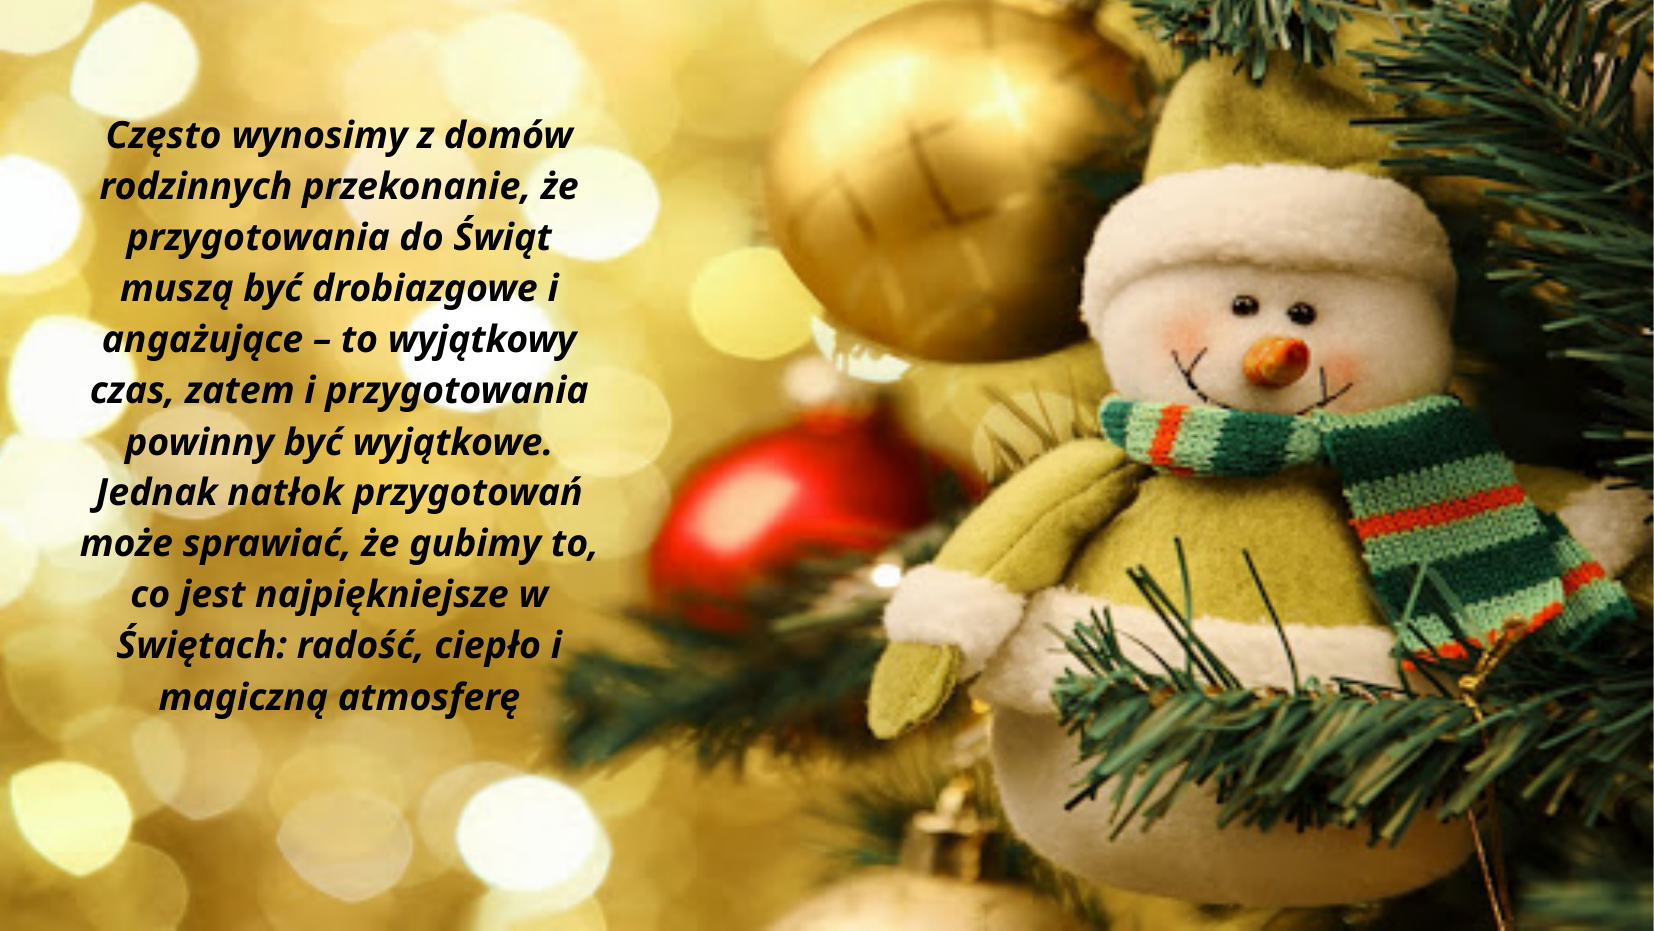

Często wynosimy z domów rodzinnych przekonanie, że przygotowania do Świąt muszą być drobiazgowe i angażujące – to wyjątkowy czas, zatem i przygotowania powinny być wyjątkowe. Jednak natłok przygotowań może sprawiać, że gubimy to, co jest najpiękniejsze w Świętach: radość, ciepło i magiczną atmosferę